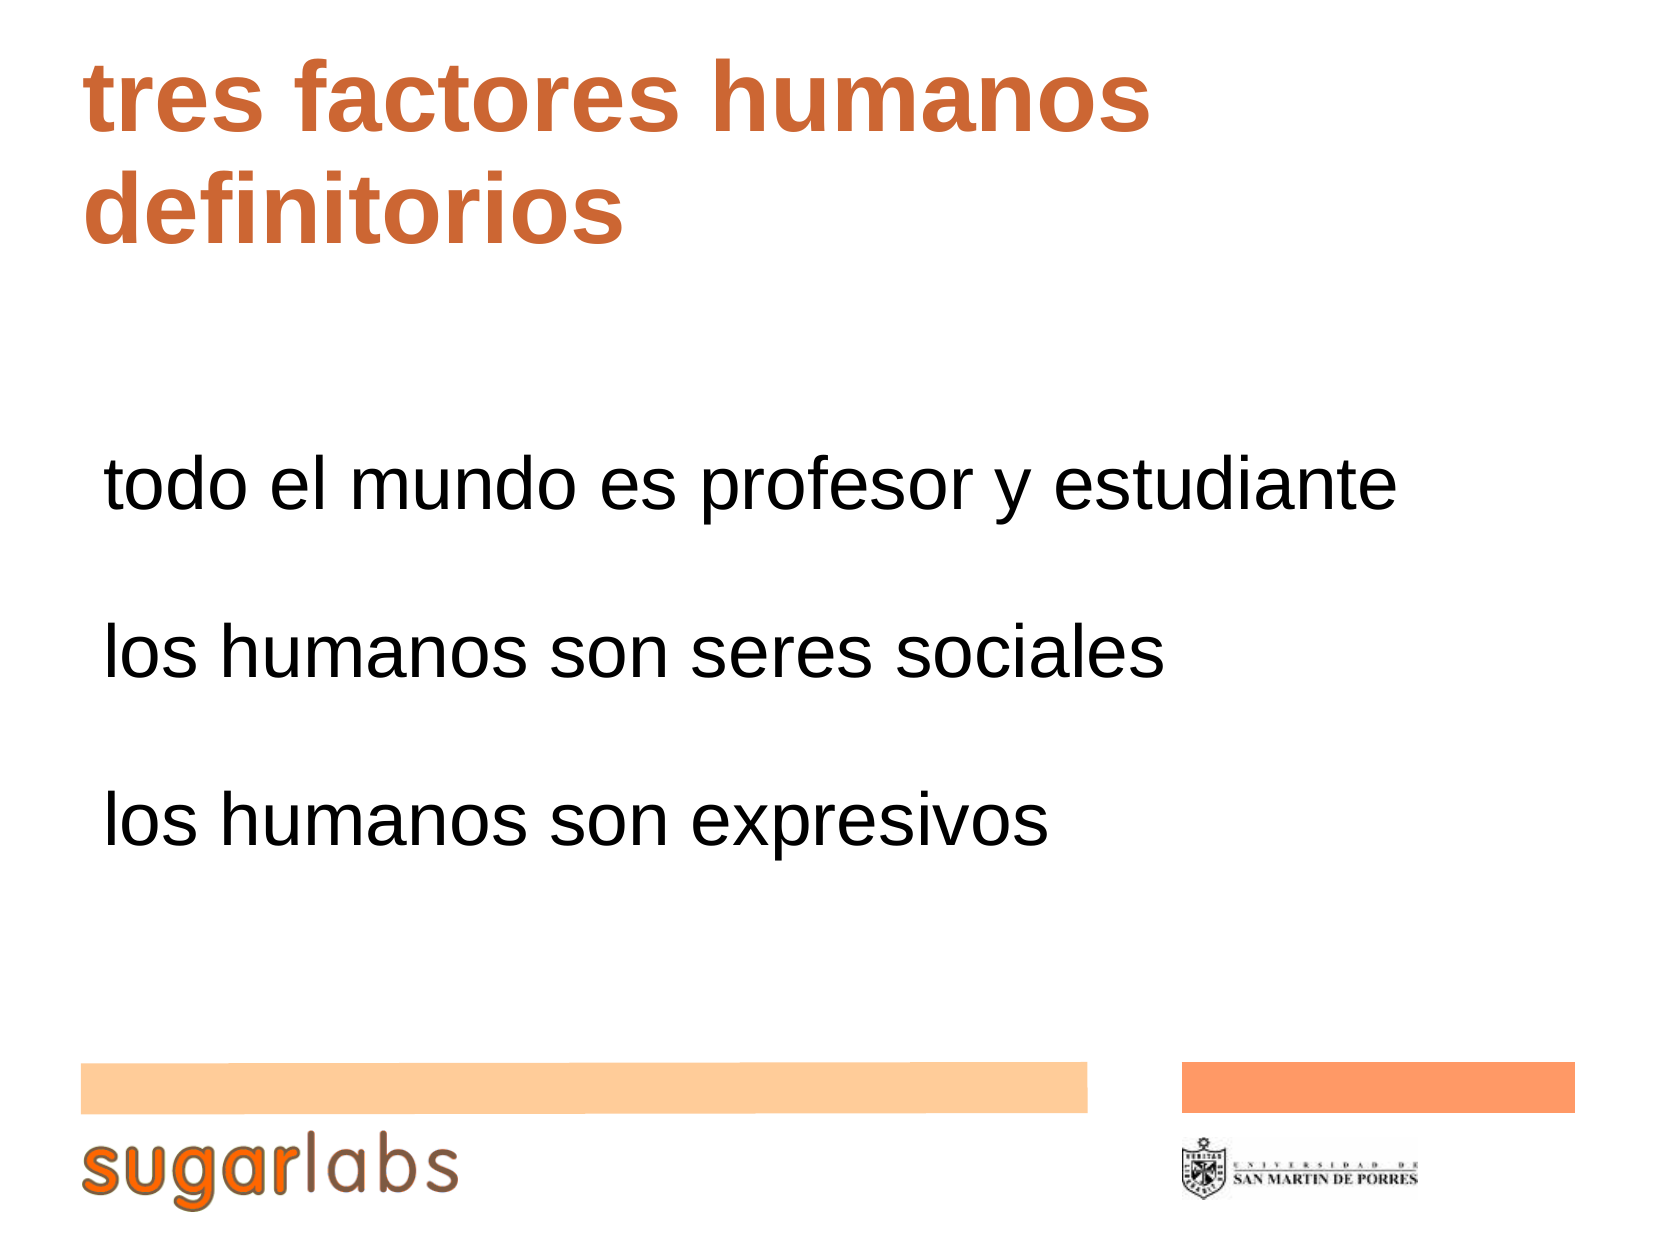

# tres factores humanos definitorios
 todo el mundo es profesor y estudiante
 los humanos son seres sociales
 los humanos son expresivos